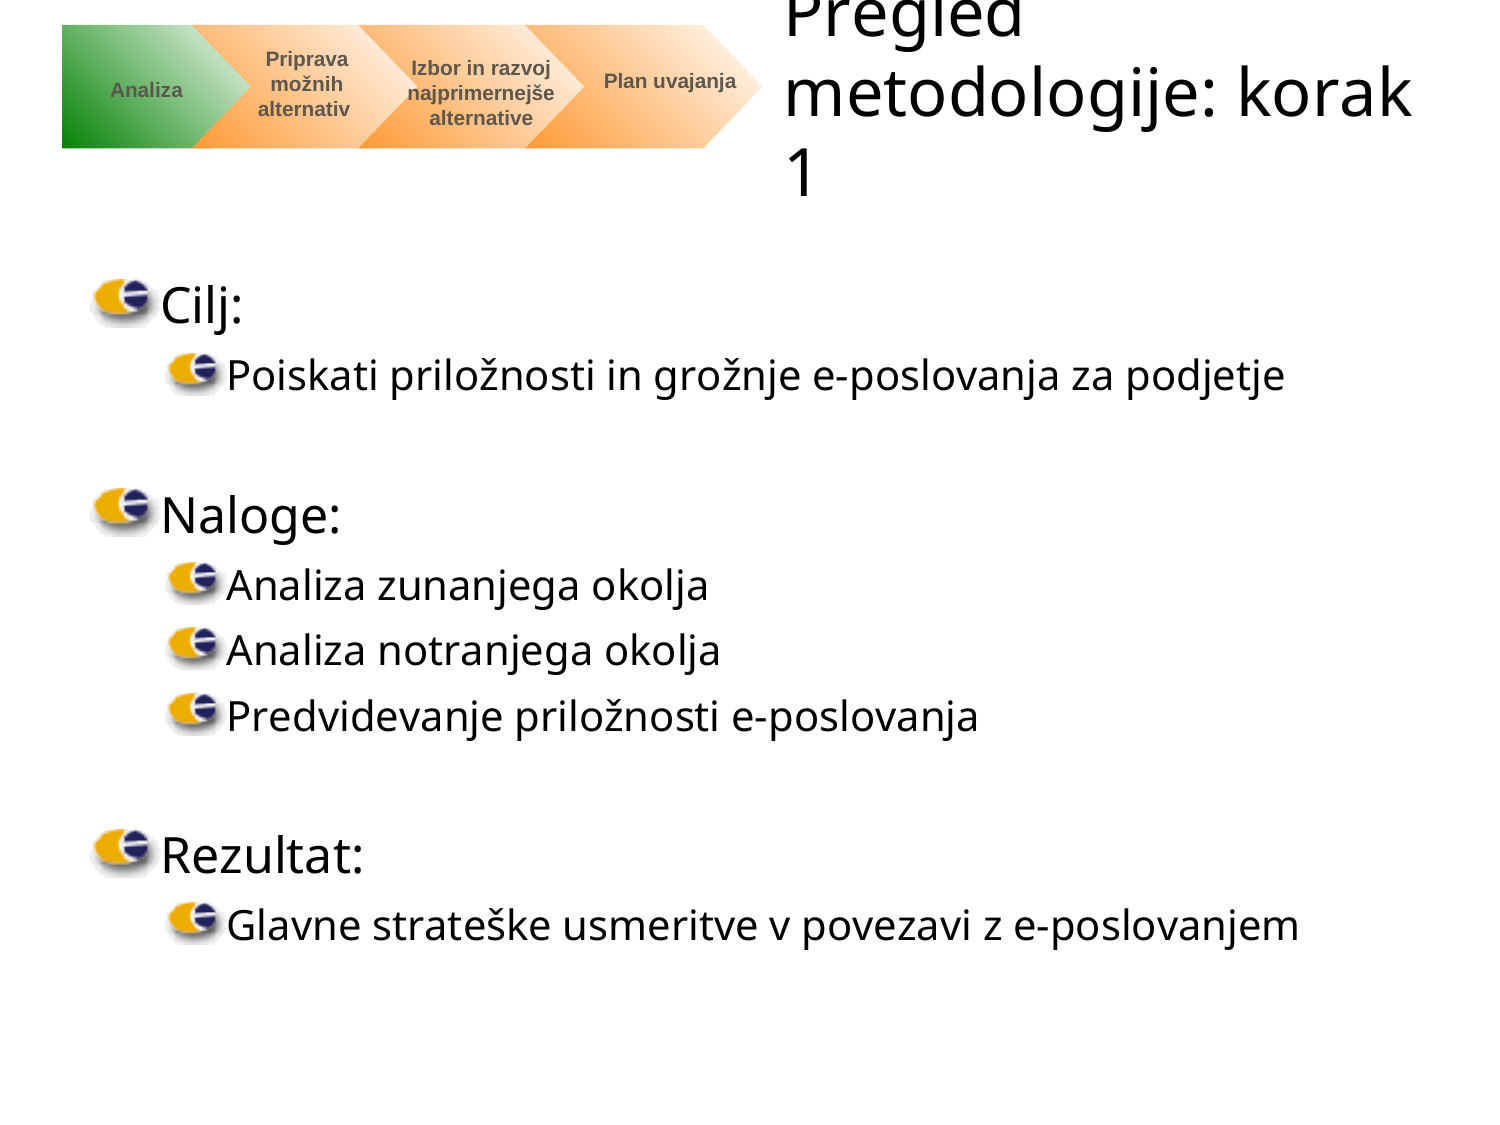

Priprava možnih alternativ
Pregled
metodologije: korak 1
Izbor in razvoj najprimernejše alternative
Plan uvajanja
Analiza
# Cilj:
Poiskati priložnosti in grožnje e-poslovanja za podjetje
Naloge:
Analiza zunanjega okolja
Analiza notranjega okolja
Predvidevanje priložnosti e-poslovanja
Rezultat:
Glavne strateške usmeritve v povezavi z e-poslovanjem